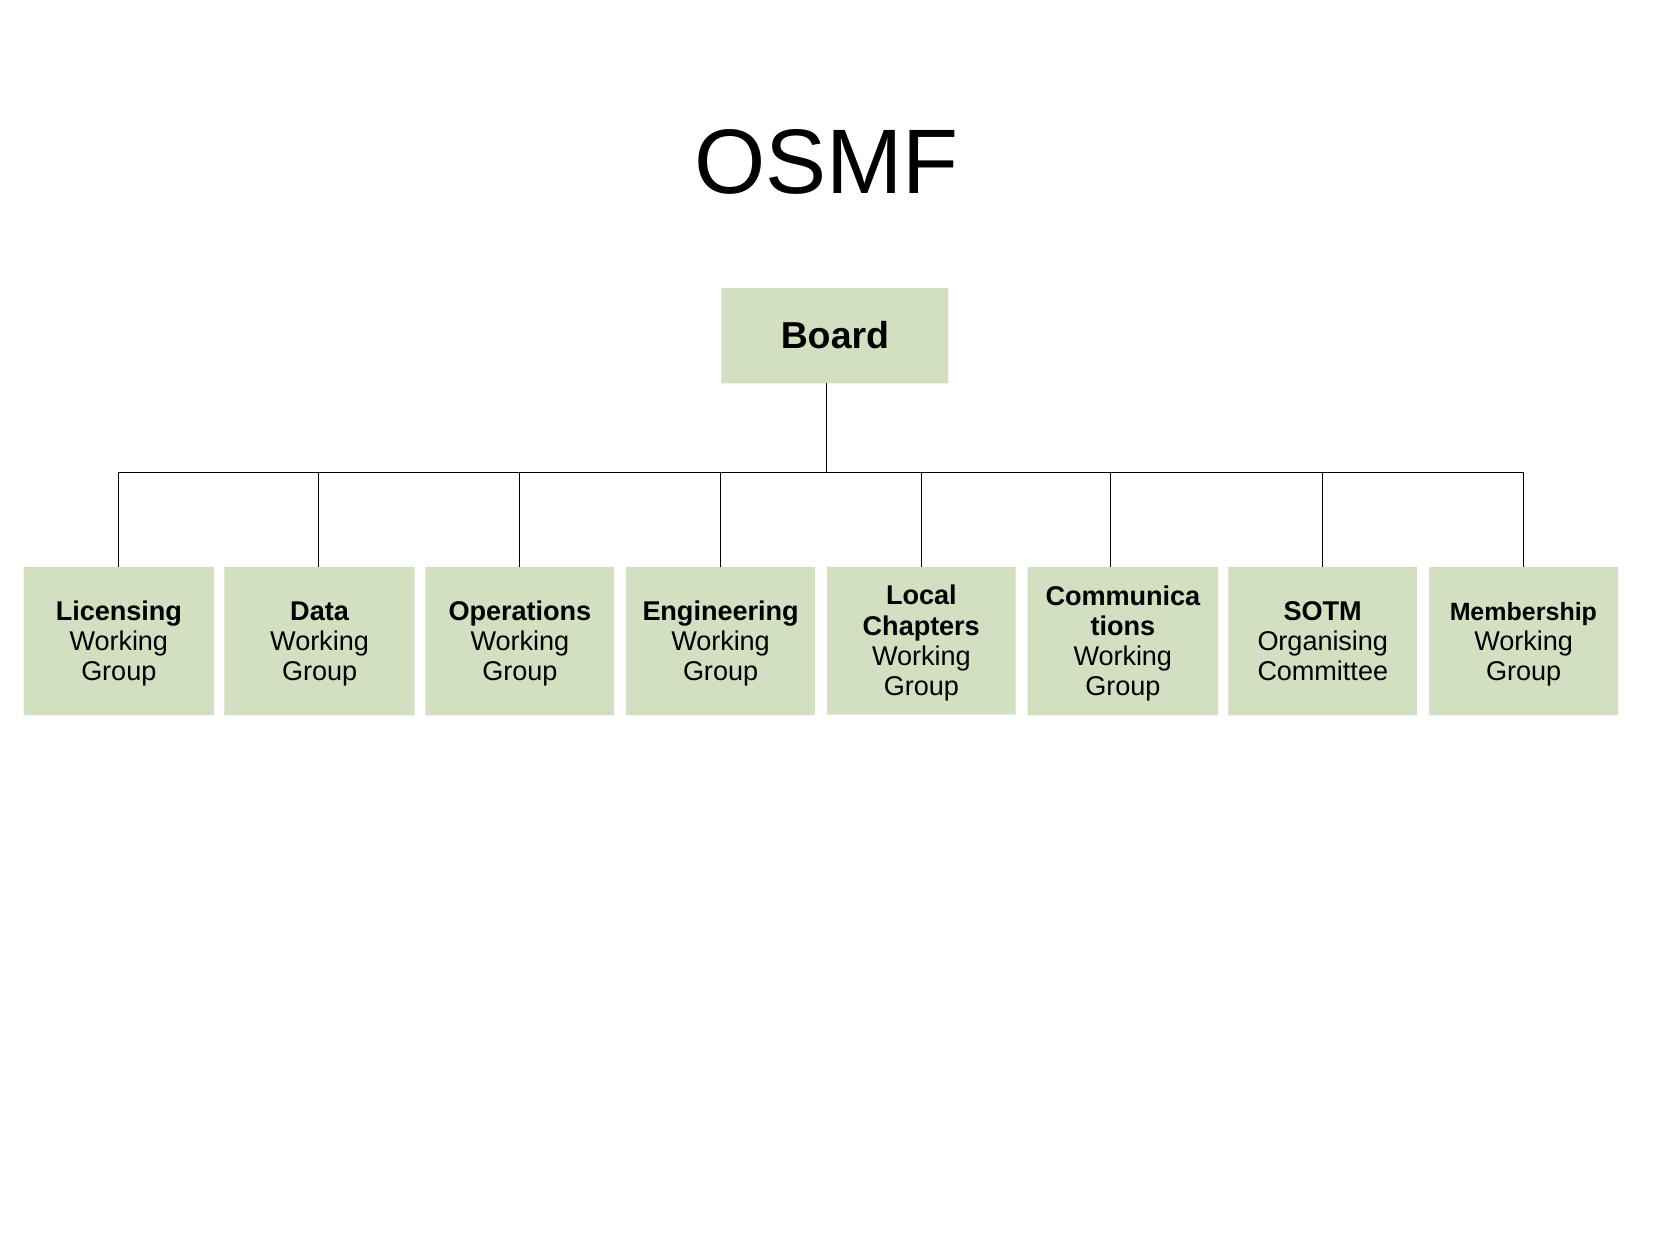

# OSMF
Board
Licensing Working Group
Data Working Group
Operations Working Group
Engineering Working Group
Local Chapters Working Group
Communications Working Group
SOTM Organising Committee
Membership Working Group